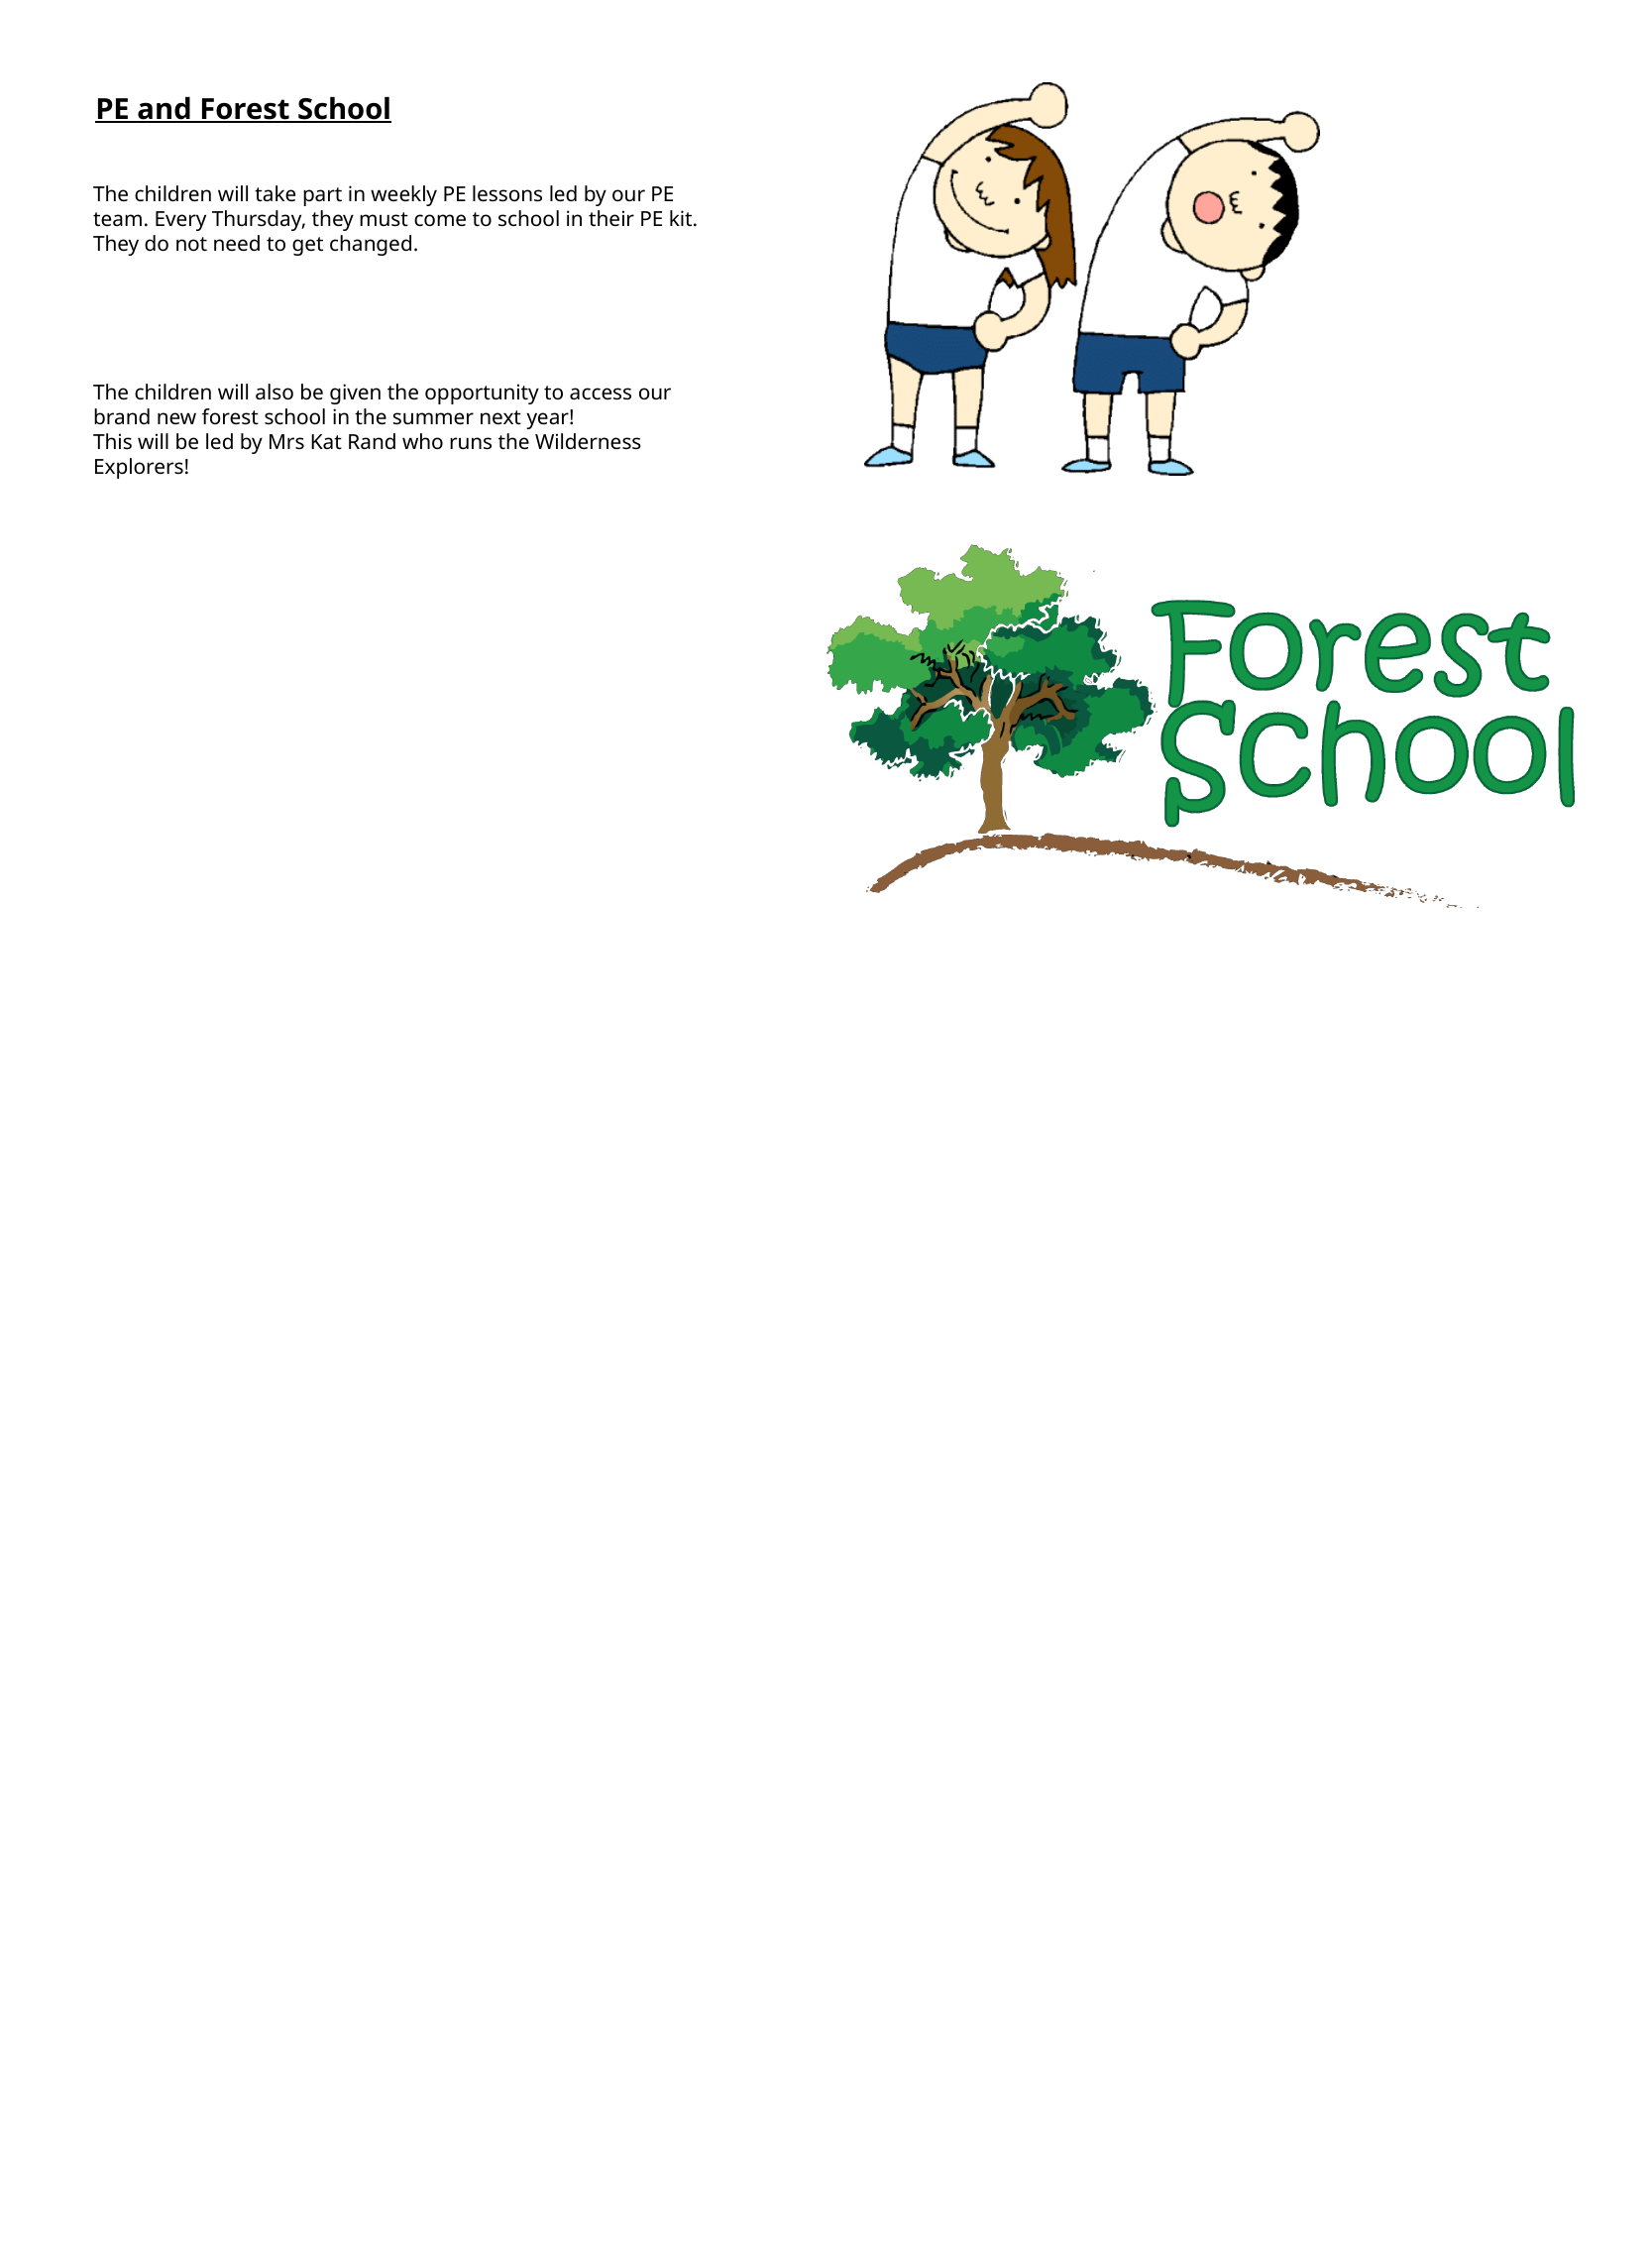

PE and Forest School
The children will take part in weekly PE  lessons led by our PE team. Every  Thursday, they must come to school in  their PE kit. They do not need to get  changed.
The children will also be given the  opportunity to access our brand new  forest school in the summer next year!
This will be led by Mrs Kat Rand who runs  the Wilderness Explorers!